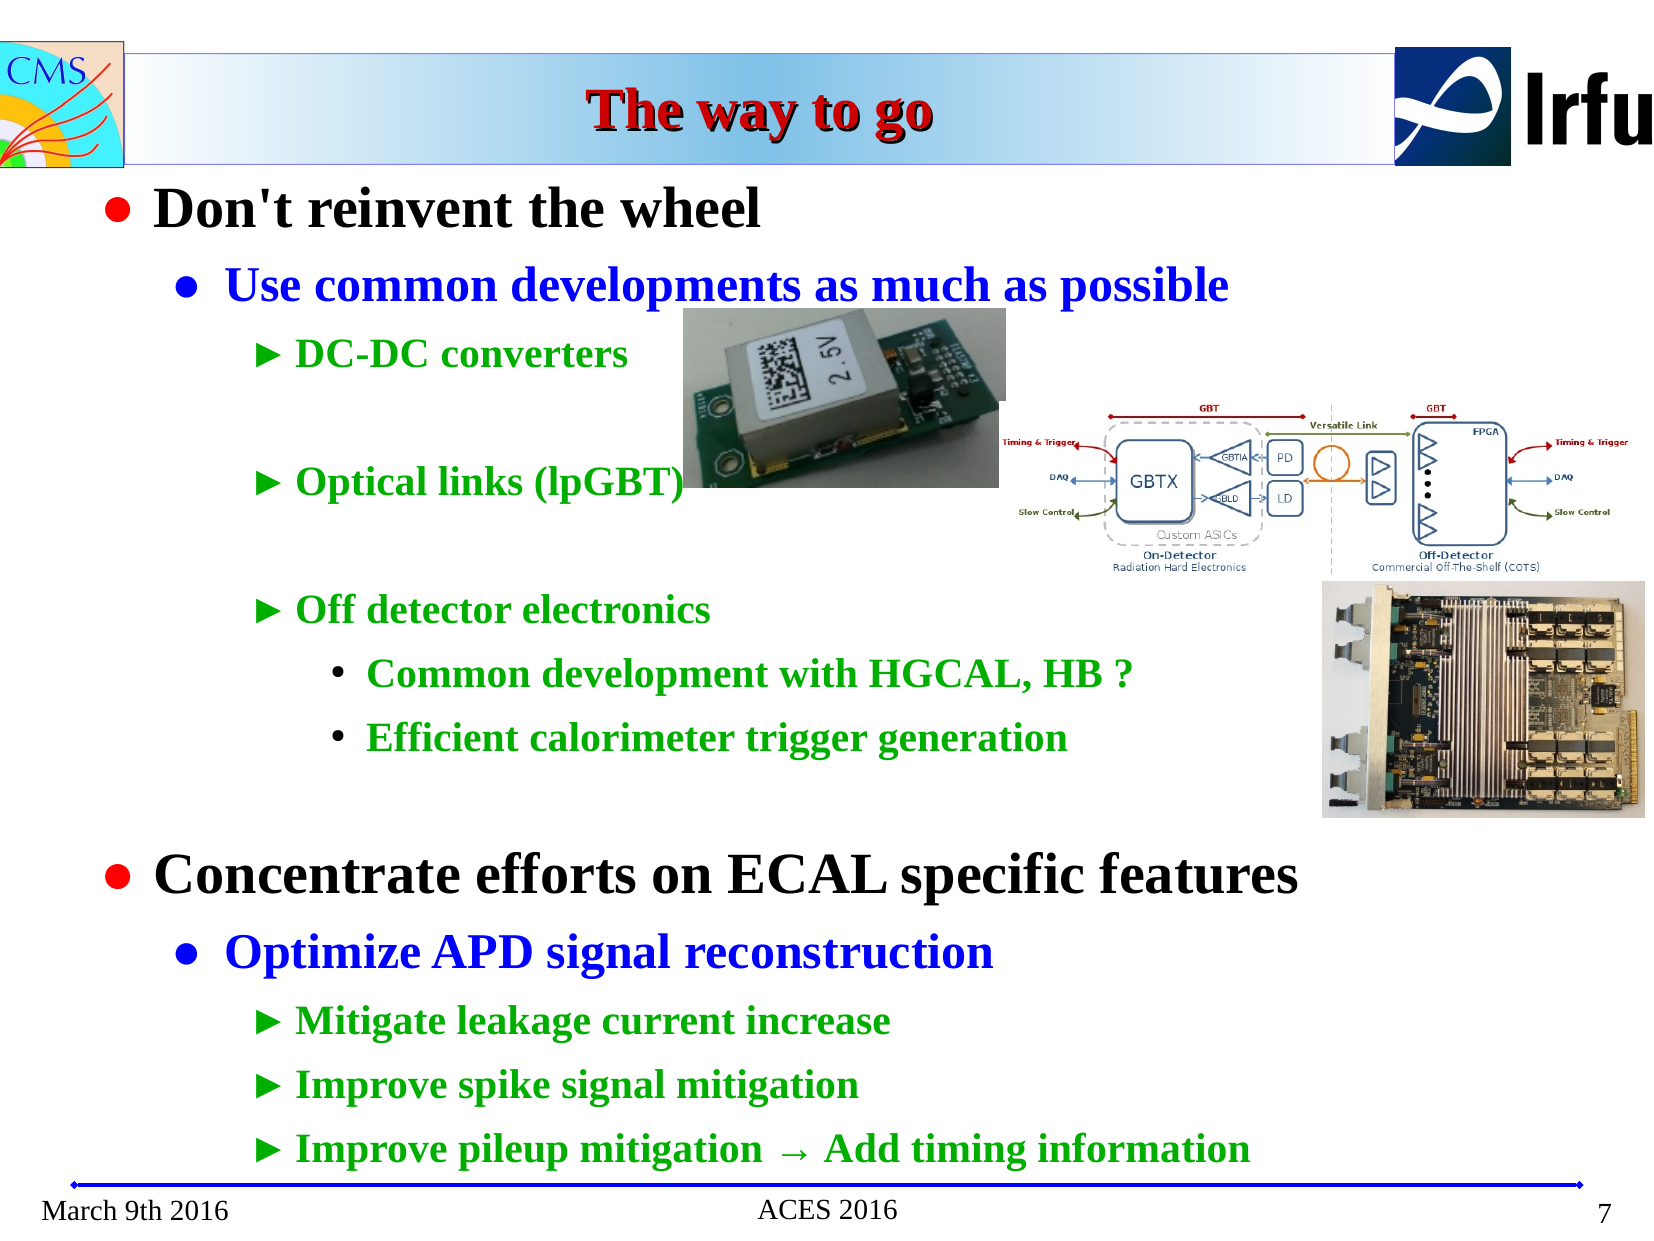

# The way to go
Don't reinvent the wheel
Use common developments as much as possible
DC-DC converters
Optical links (lpGBT)
Off detector electronics
Common development with HGCAL, HB ?
Efficient calorimeter trigger generation
Concentrate efforts on ECAL specific features
Optimize APD signal reconstruction
Mitigate leakage current increase
Improve spike signal mitigation
Improve pileup mitigation → Add timing information
ACES 2016
March 9th 2016
7